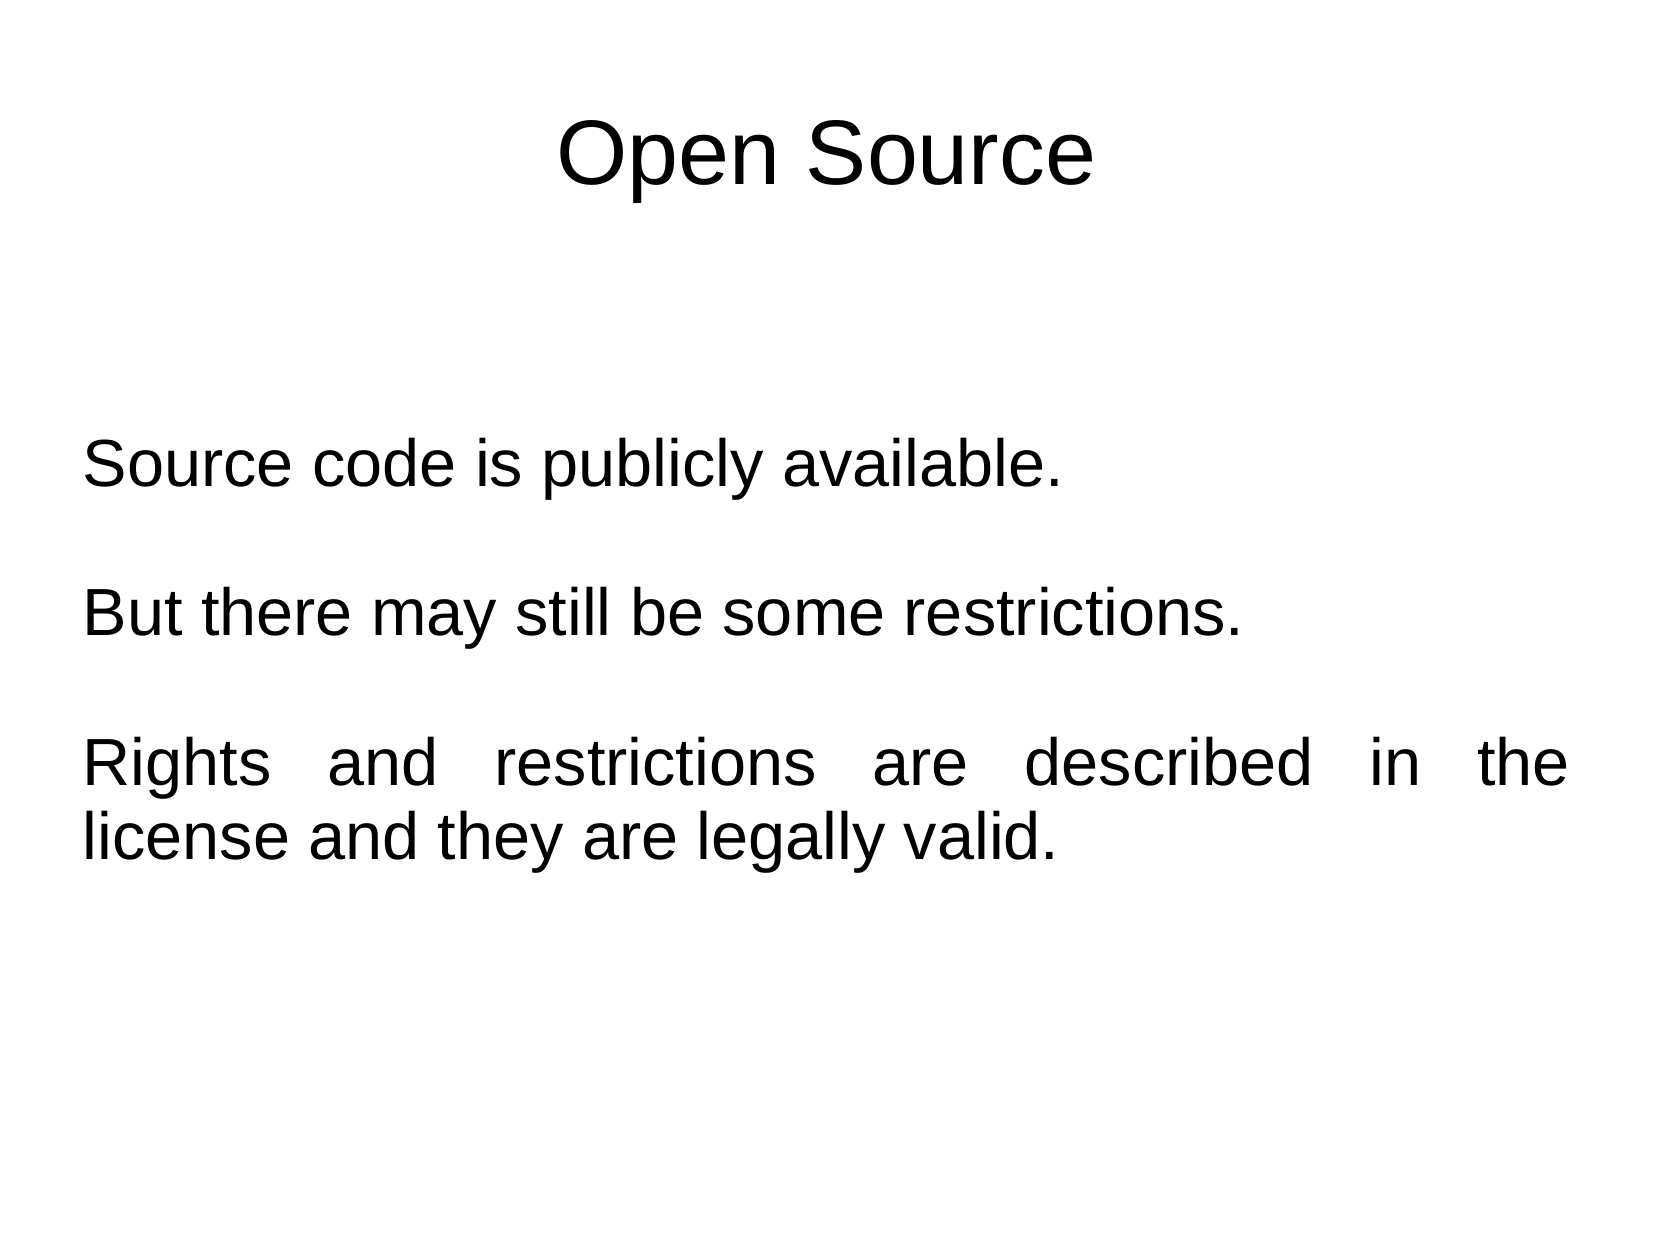

# Open Source
Source code is publicly available.
But there may still be some restrictions.
Rights and restrictions are described in the license and they are legally valid.